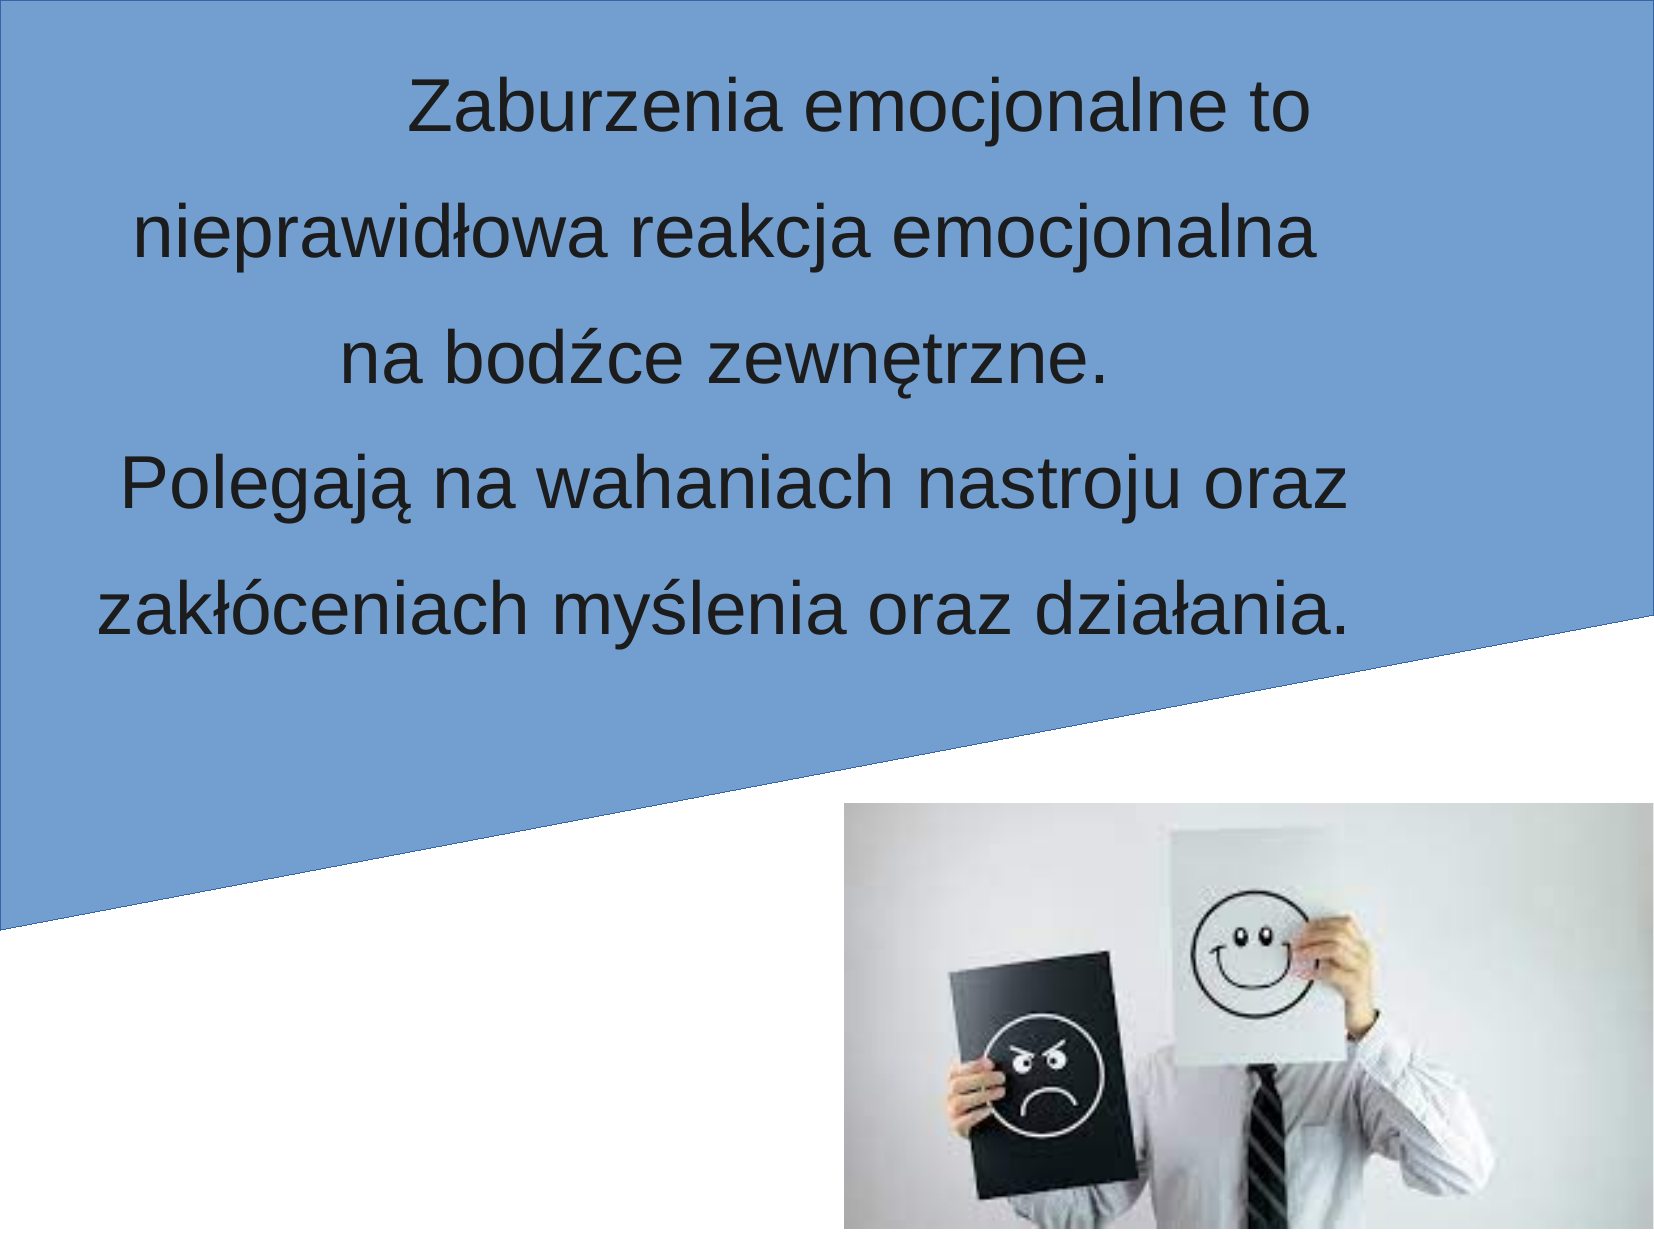

Zaburzenia emocjonalne to nieprawidłowa reakcja emocjonalna na bodźce zewnętrzne.
 Polegają na wahaniach nastroju oraz zakłóceniach myślenia oraz działania.